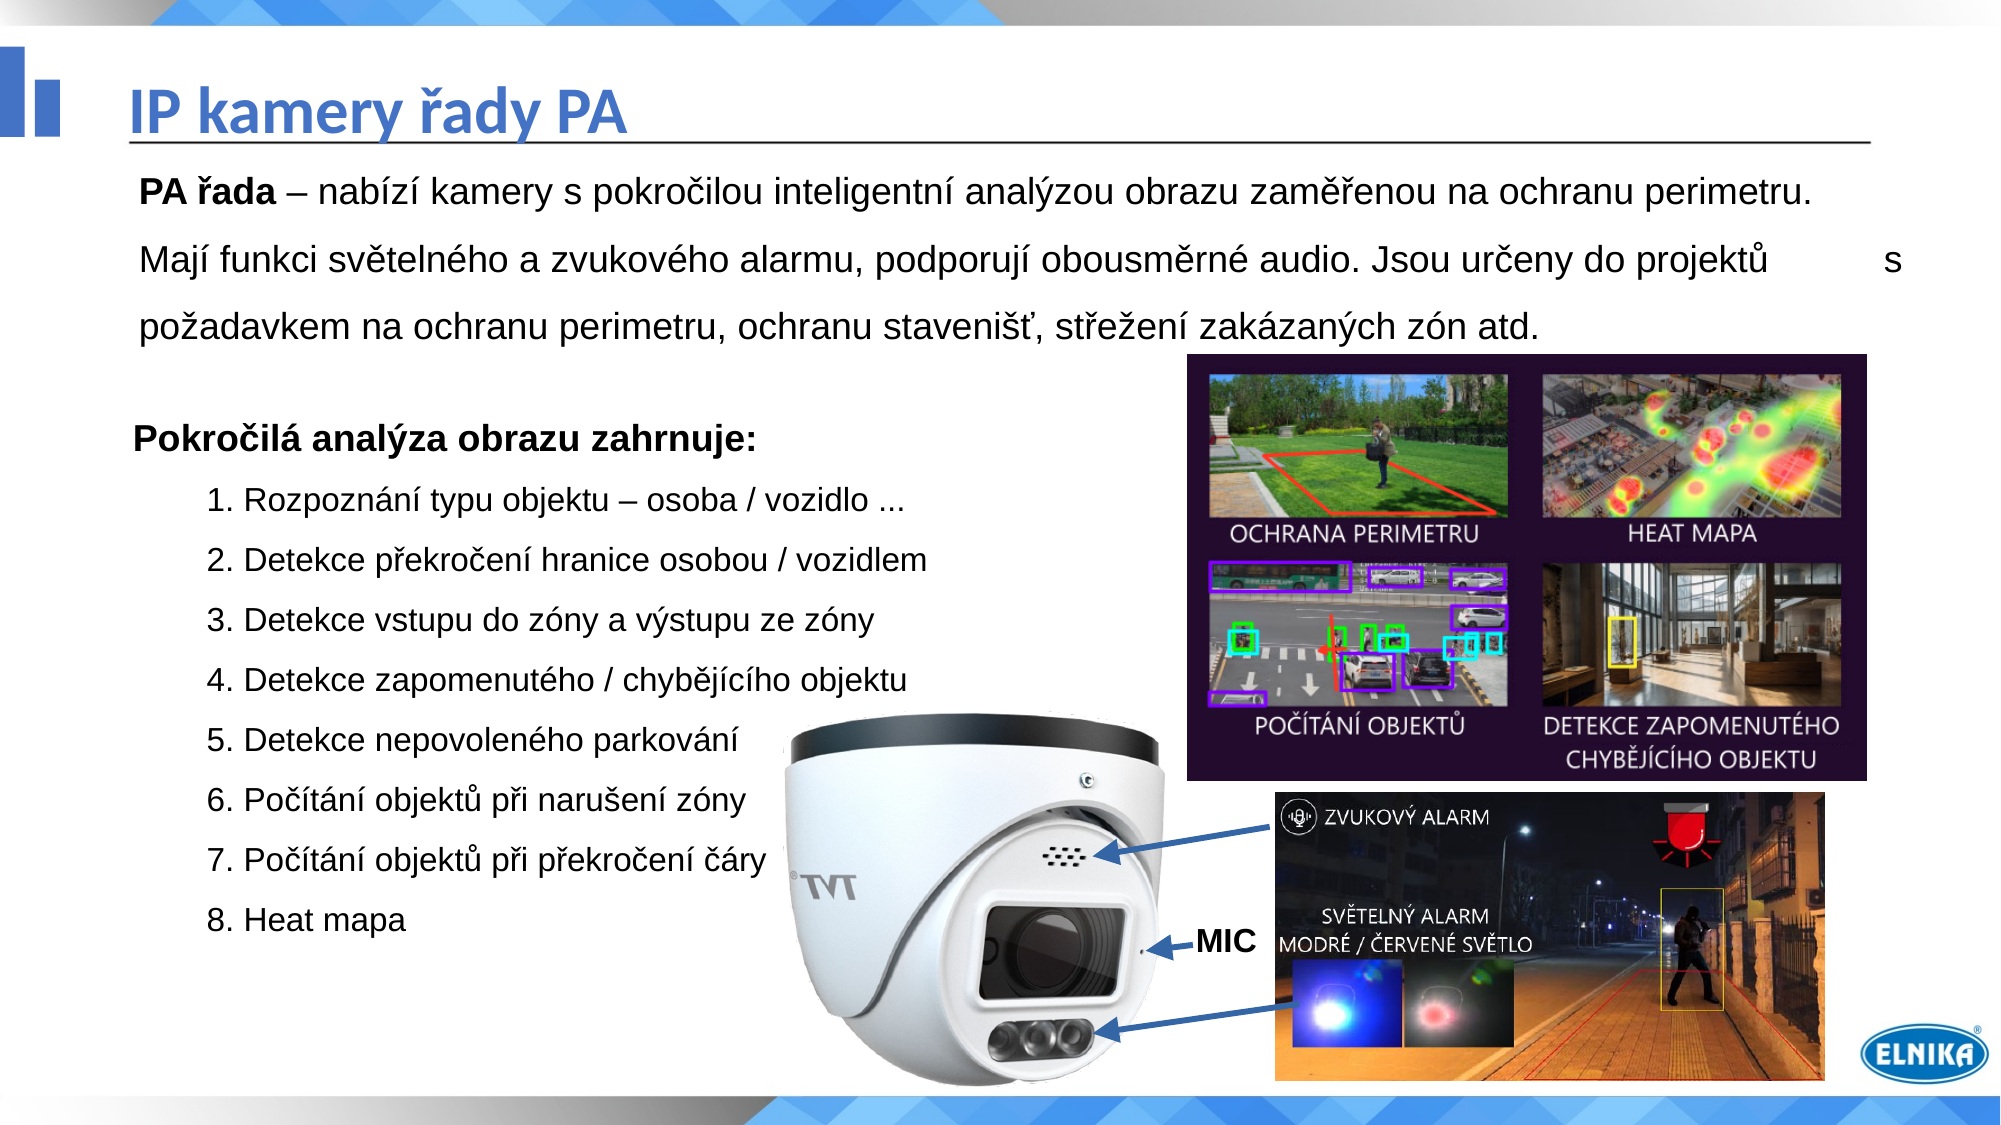

IP kamery řady PA
PA řada – nabízí kamery s pokročilou inteligentní analýzou obrazu zaměřenou na ochranu perimetru.
Mají funkci světelného a zvukového alarmu, podporují obousměrné audio. Jsou určeny do projektů s požadavkem na ochranu perimetru, ochranu stavenišť, střežení zakázaných zón atd.
Pokročilá analýza obrazu zahrnuje:
	1. Rozpoznání typu objektu – osoba / vozidlo ...
	2. Detekce překročení hranice osobou / vozidlem
	3. Detekce vstupu do zóny a výstupu ze zóny
	4. Detekce zapomenutého / chybějícího objektu
	5. Detekce nepovoleného parkování
	6. Počítání objektů při narušení zóny
	7. Počítání objektů při překročení čáry
	8. Heat mapa
MIC